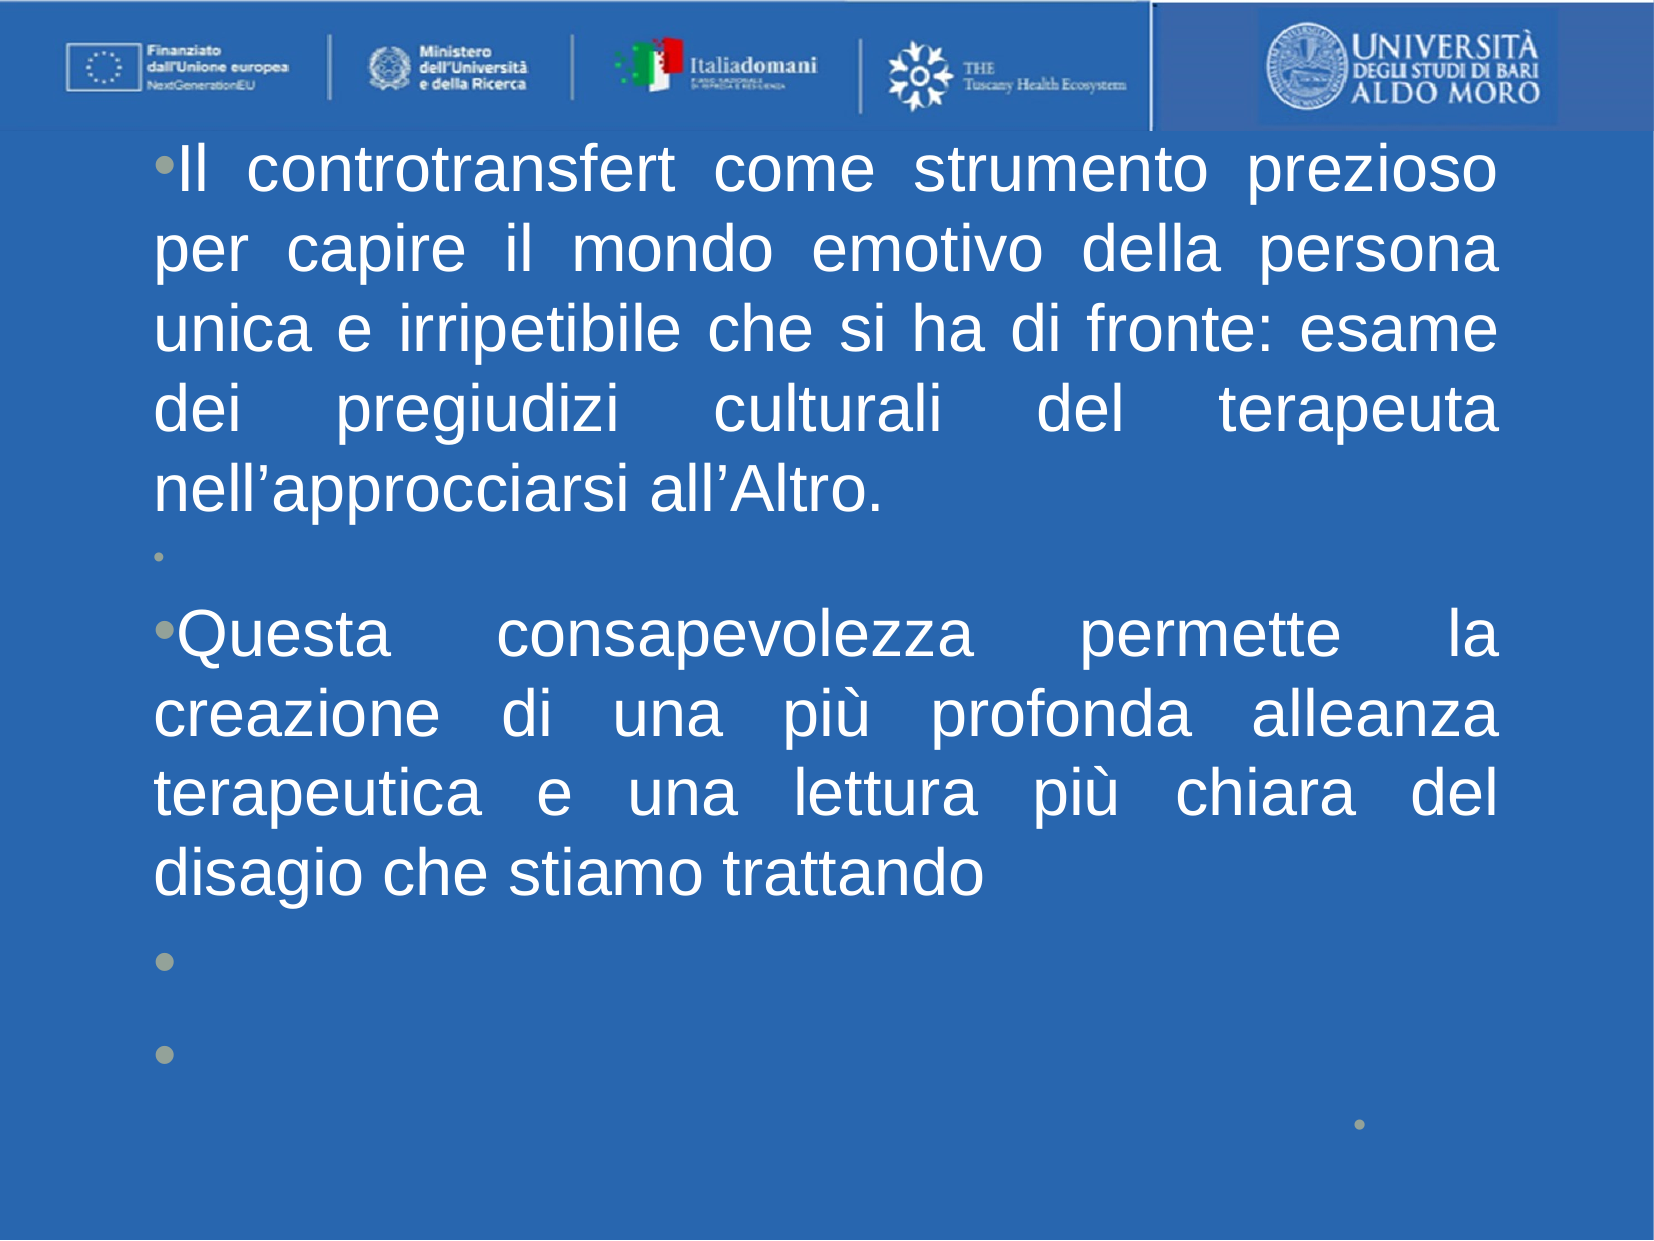

# Il controtransfert come strumento prezioso per capire il mondo emotivo della persona unica e irripetibile che si ha di fronte: esame dei pregiudizi culturali del terapeuta nell’approcciarsi all’Altro.
Questa consapevolezza permette la creazione di una più profonda alleanza terapeutica e una lettura più chiara del disagio che stiamo trattando
 info@etnopsi.it